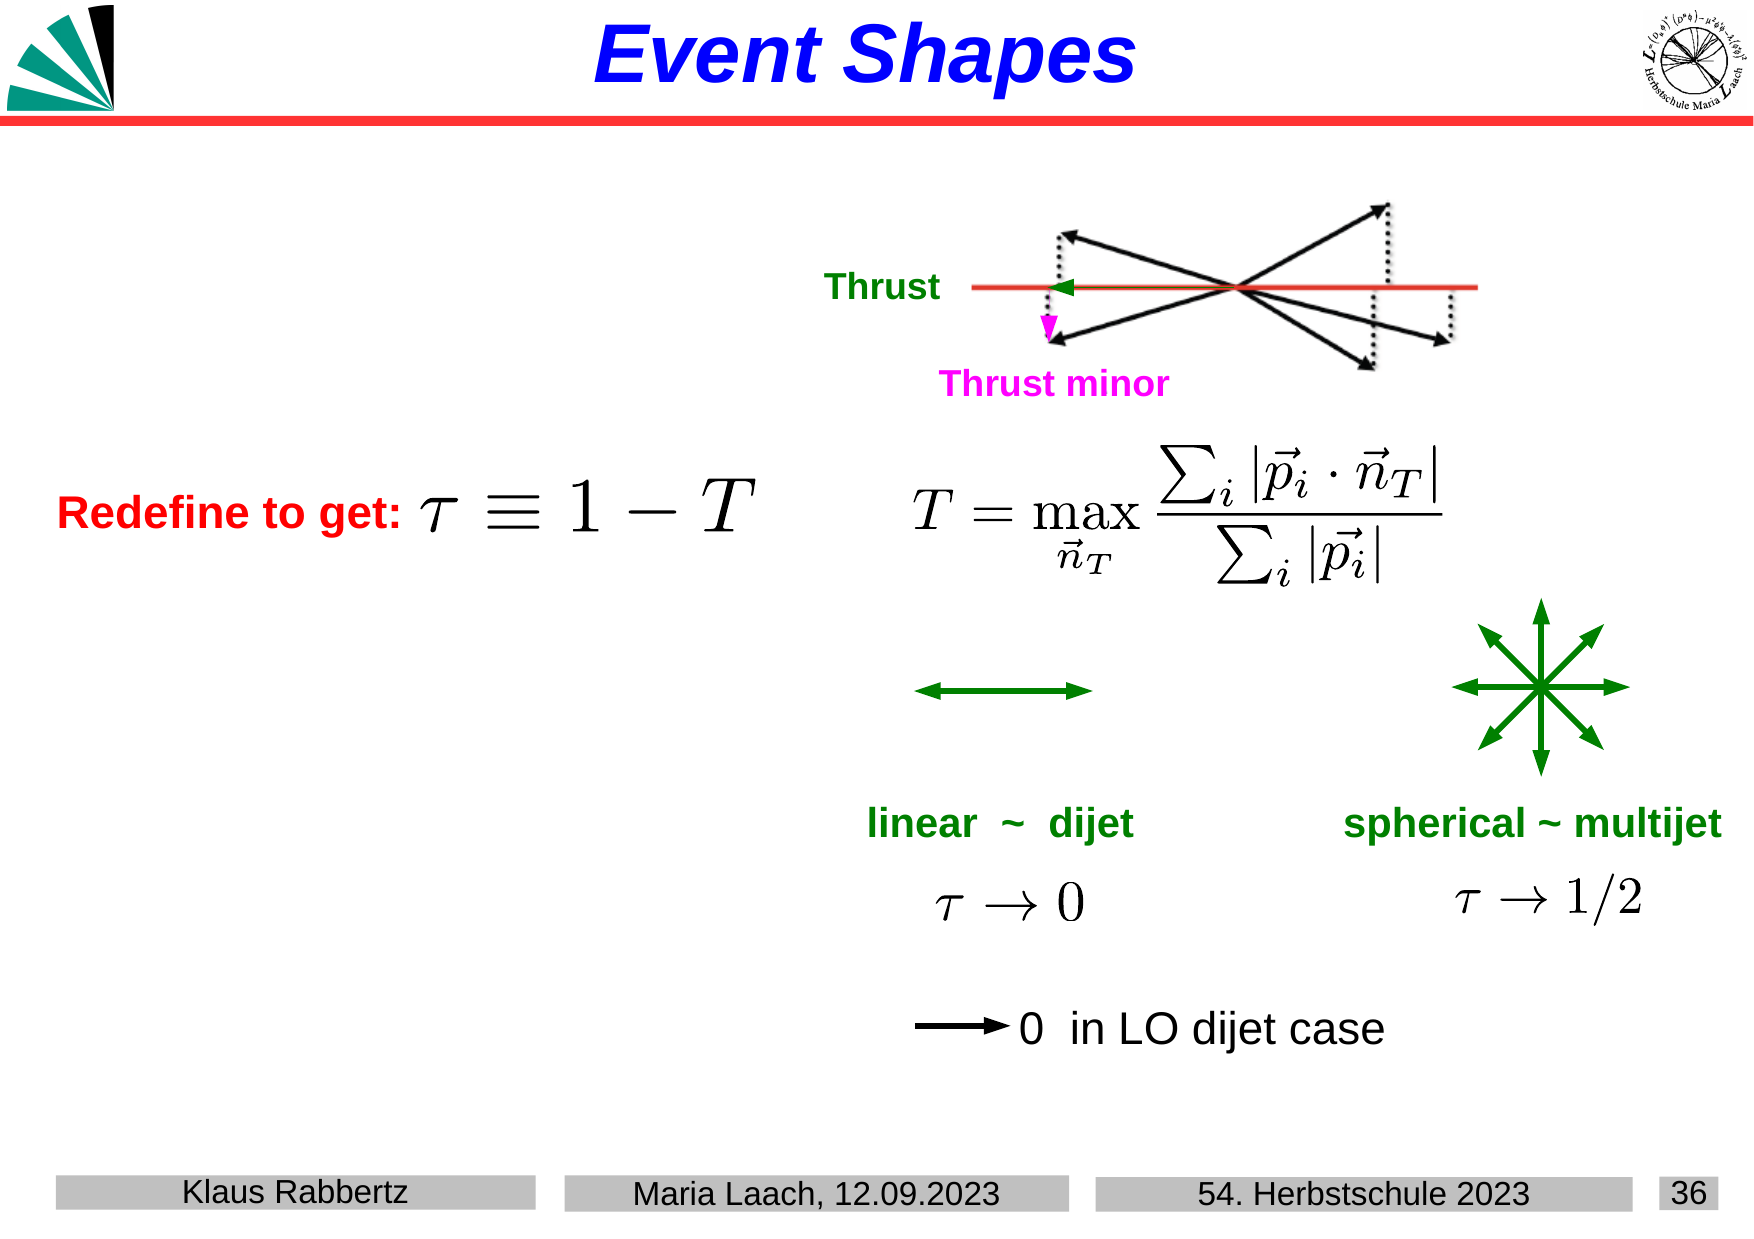

# Event Shapes
Thrust
Thrust minor
Redefine to get:
linear ~ dijet
spherical ~ multijet
 0 in LO dijet case